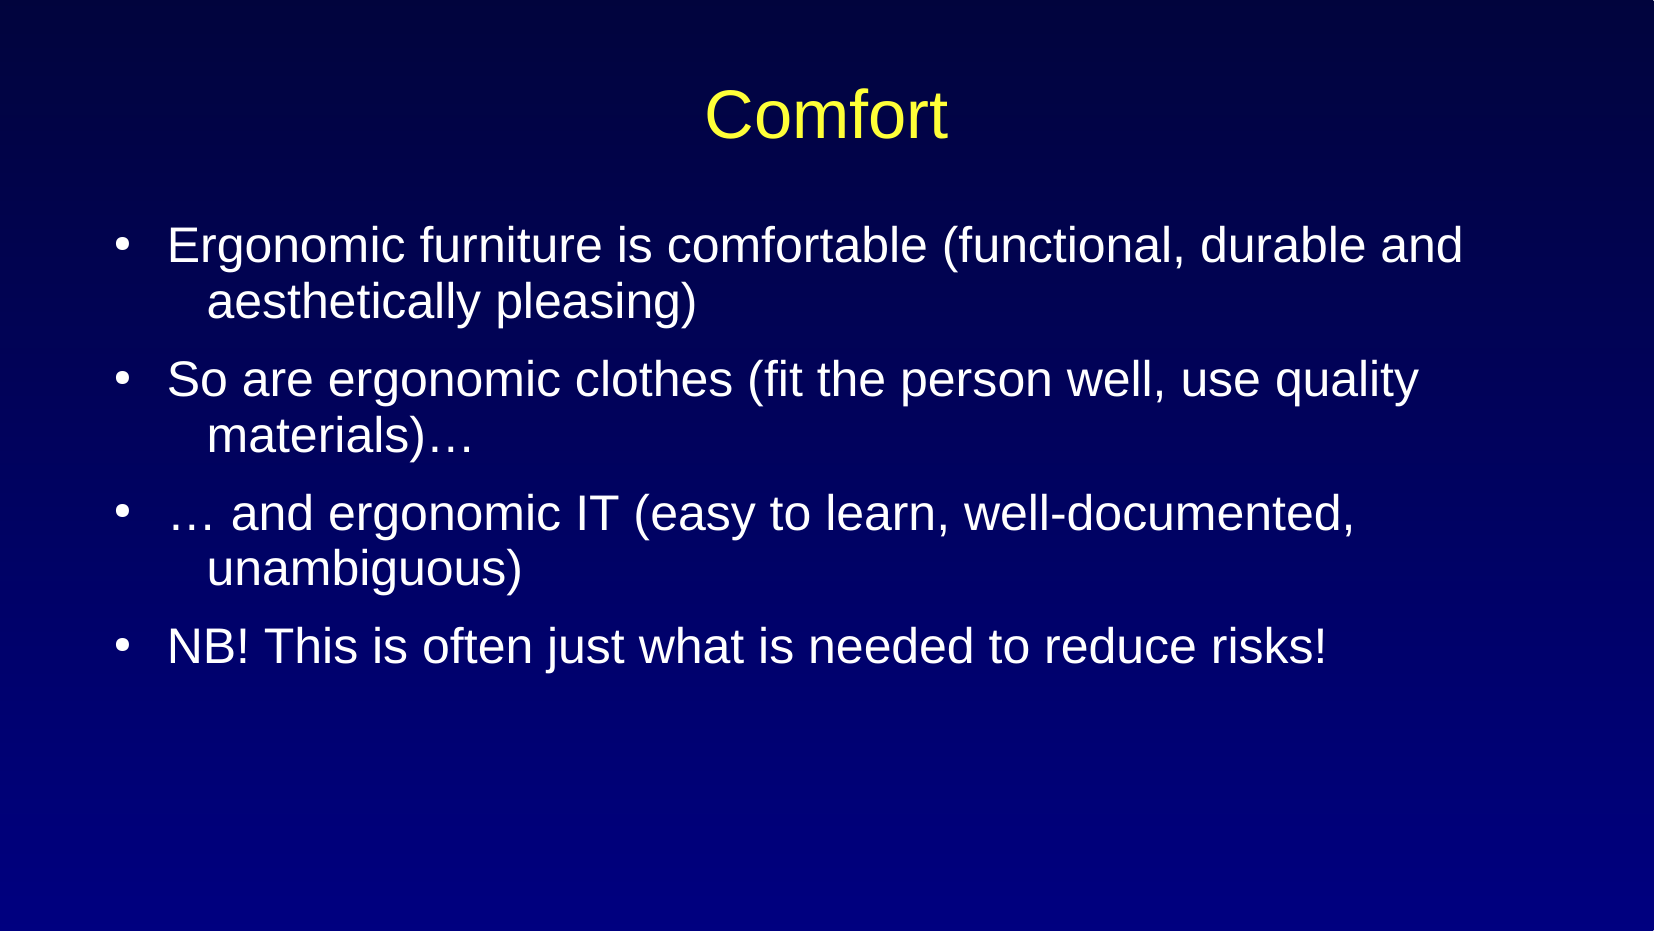

# Comfort
Ergonomic furniture is comfortable (functional, durable and aesthetically pleasing)
So are ergonomic clothes (fit the person well, use quality materials)…
… and ergonomic IT (easy to learn, well-documented, unambiguous)
NB! This is often just what is needed to reduce risks!